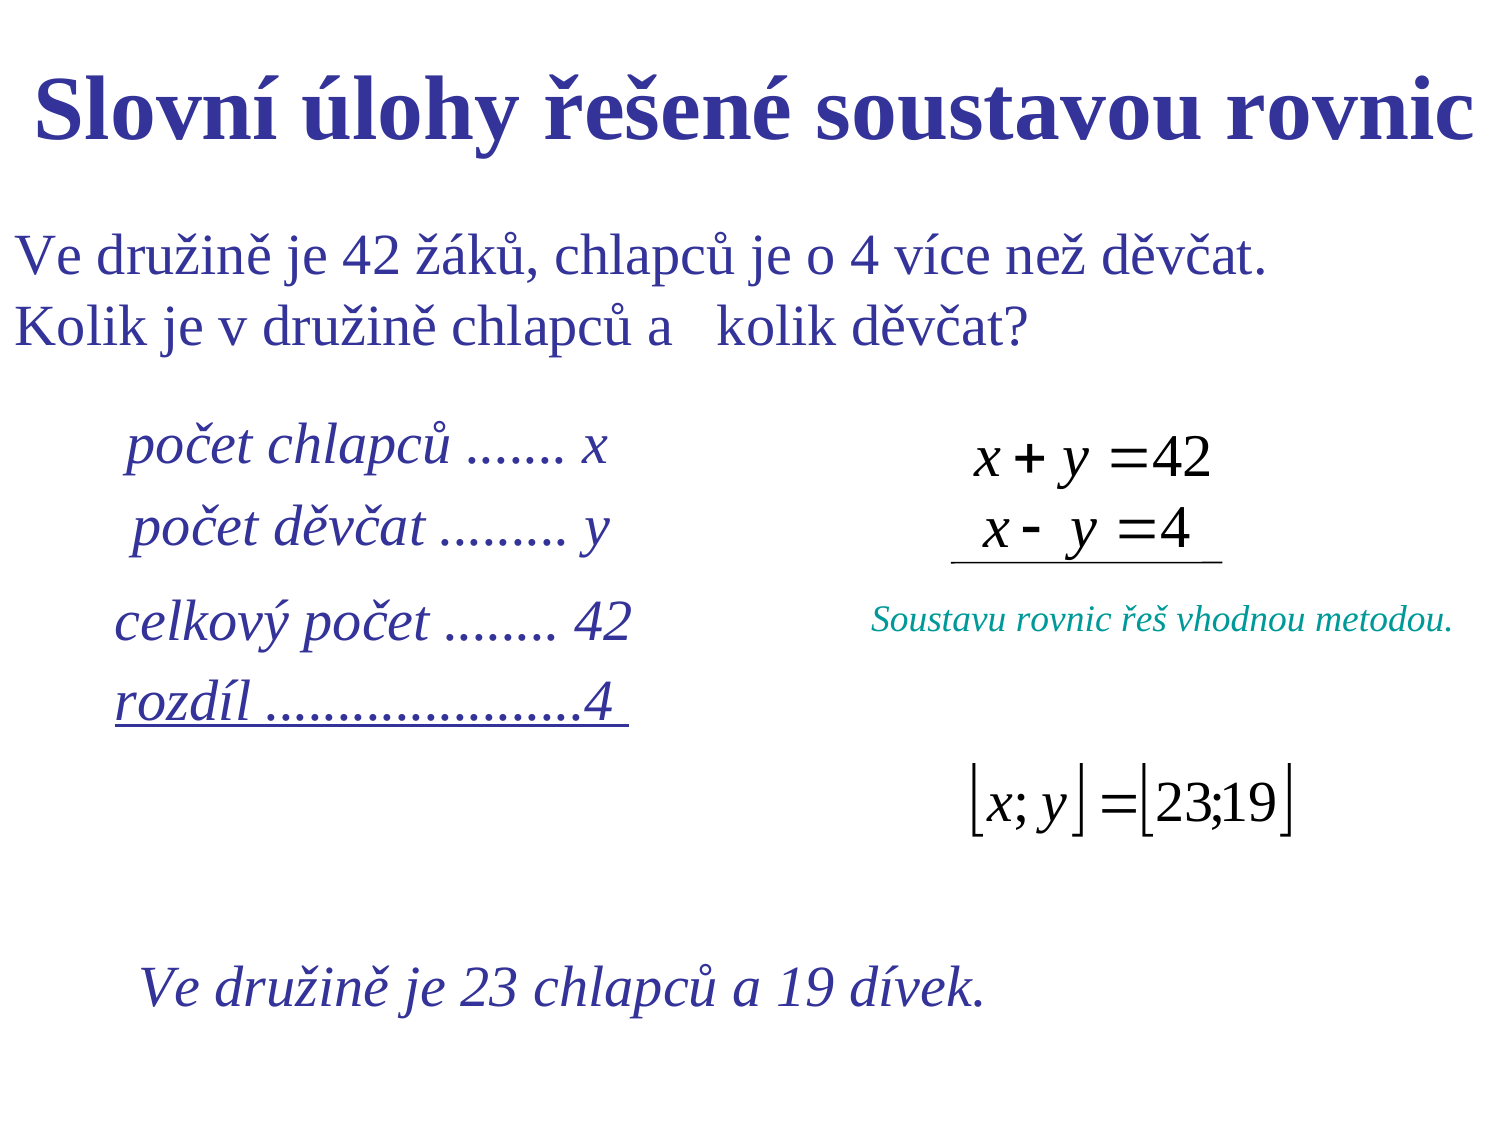

Slovní úlohy řešené soustavou rovnic
Ve družině je 42 žáků, chlapců je o 4 více než děvčat.
Kolik je v družině chlapců a kolik děvčat?
počet chlapců ....... x
počet děvčat ......... y
celkový počet ........ 42
Soustavu rovnic řeš vhodnou metodou.
rozdíl ......................4
Ve družině je 23 chlapců a 19 dívek.